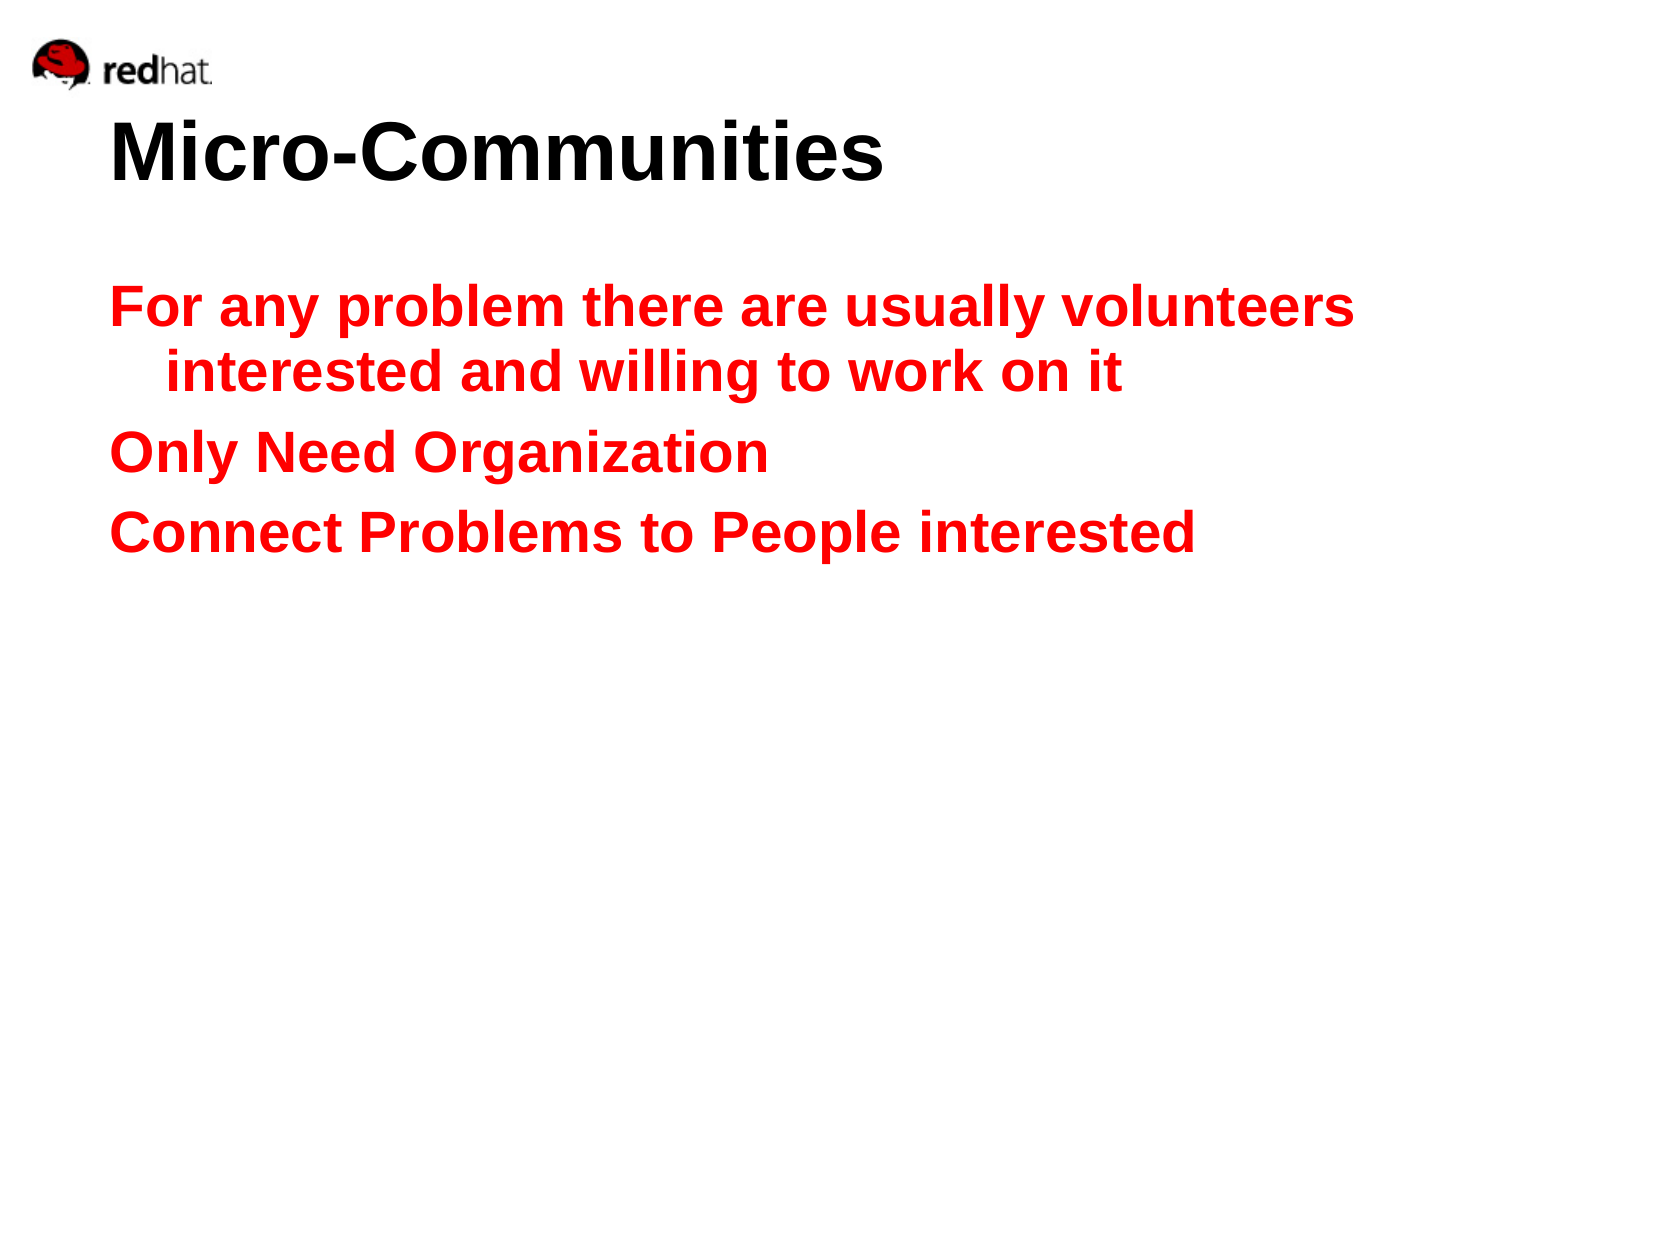

# Micro-Communities
For any problem there are usually volunteers interested and willing to work on it
Only Need Organization
Connect Problems to People interested